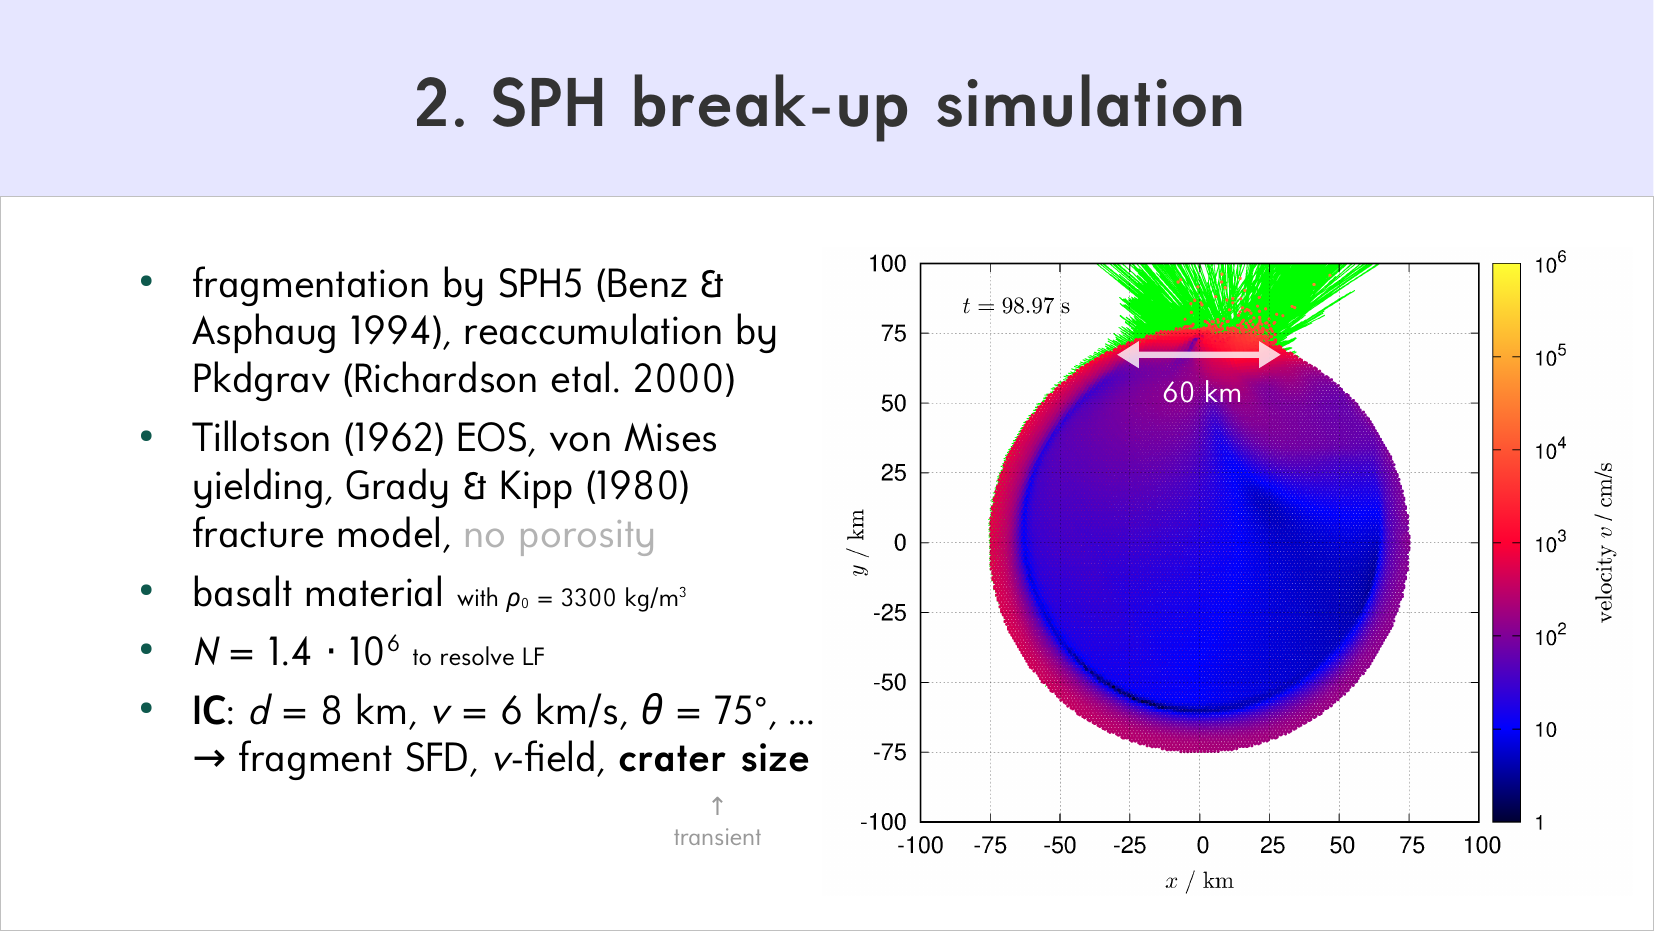

# 2. SPH break-up simulation
fragmentation by SPH5 (Benz & Asphaug 1994), reaccumulation by Pkdgrav (Richardson etal. 2000)
Tillotson (1962) EOS, von Mises yielding, Grady & Kipp (1980) fracture model, no porosity
basalt material with ρ0 = 3300 kg/m3
N = 1.4 ⋅ 106 to resolve LF
IC: d = 8 km, v = 6 km/s, θ = 75°, ... → fragment SFD, v-field, crater size
60 km
↑
transient